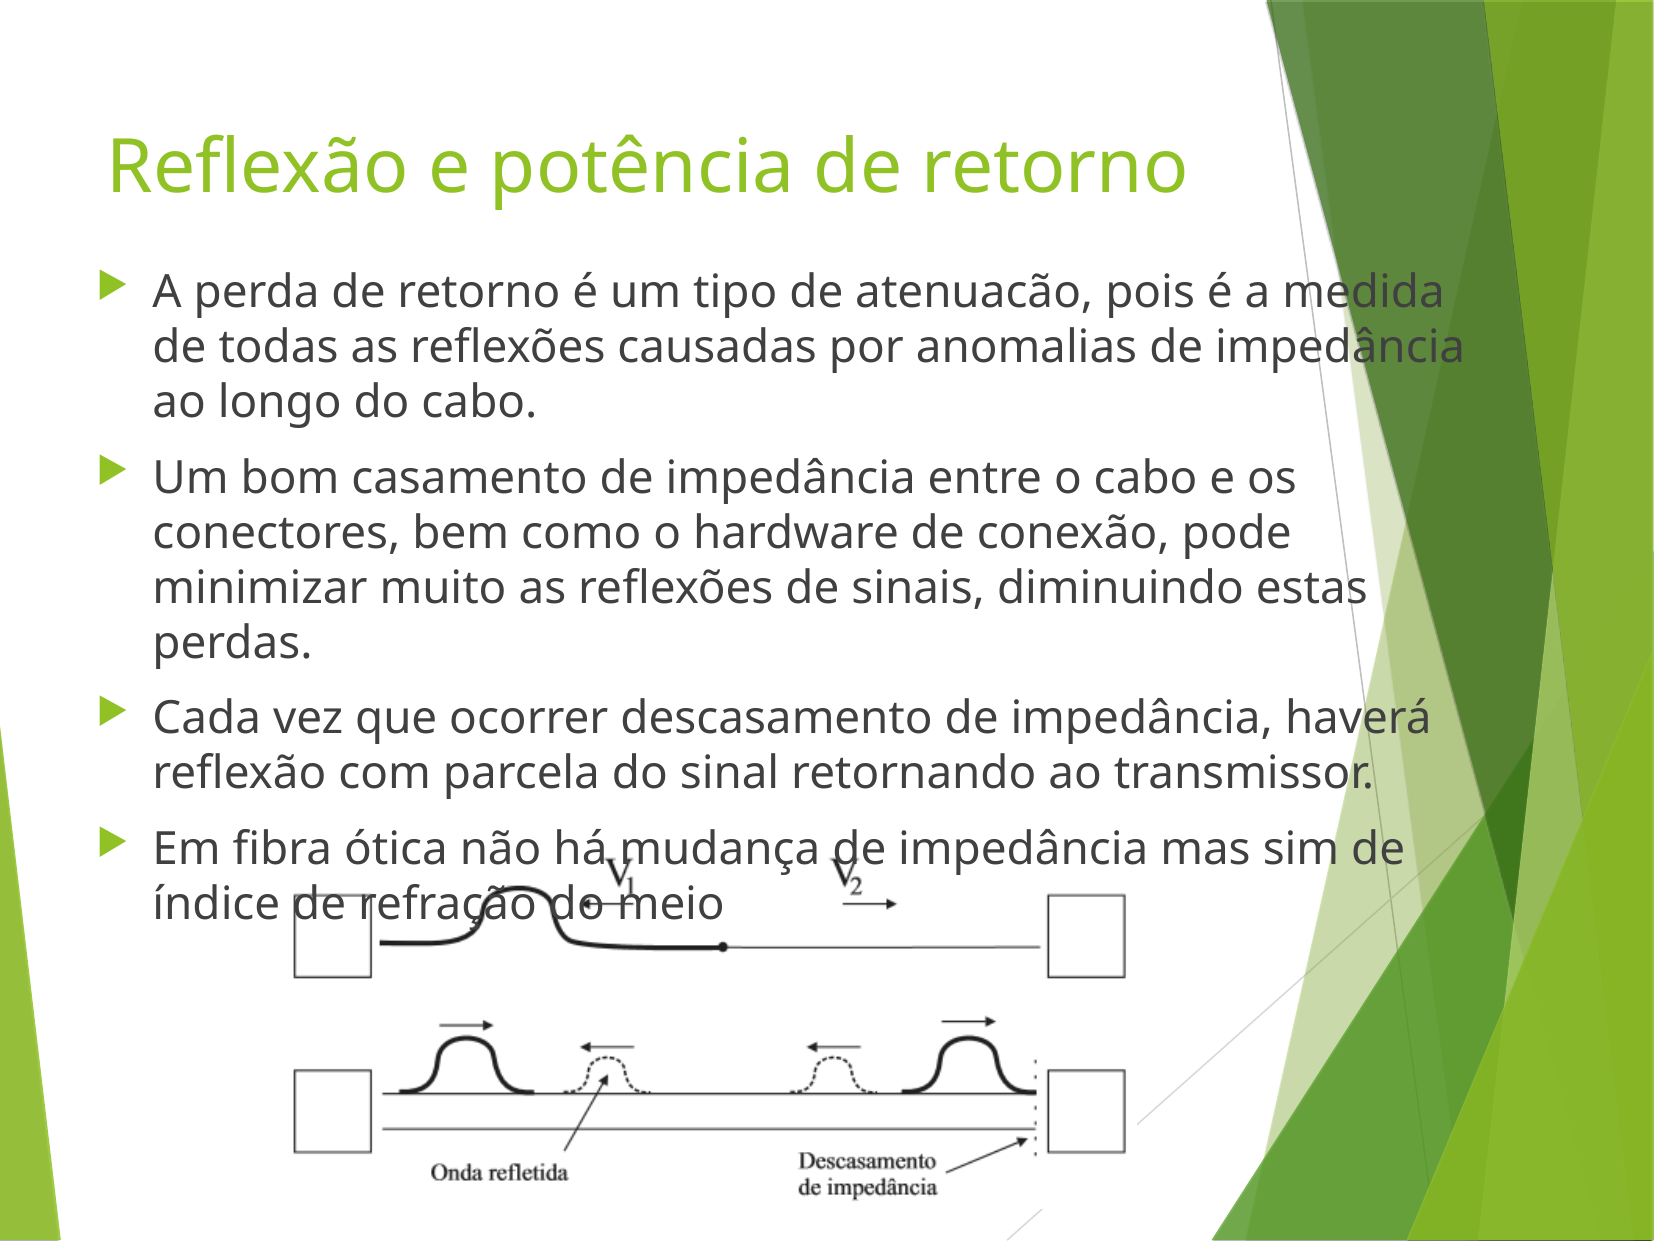

# Reflexão e potência de retorno
A perda de retorno é um tipo de atenuacão, pois é a medida de todas as reﬂexões causadas por anomalias de impedância ao longo do cabo.
Um bom casamento de impedância entre o cabo e os conectores, bem como o hardware de conexão, pode minimizar muito as reﬂexões de sinais, diminuindo estas perdas.
Cada vez que ocorrer descasamento de impedância, haverá reﬂexão com parcela do sinal retornando ao transmissor.
Em fibra ótica não há mudança de impedância mas sim de índice de refração do meio